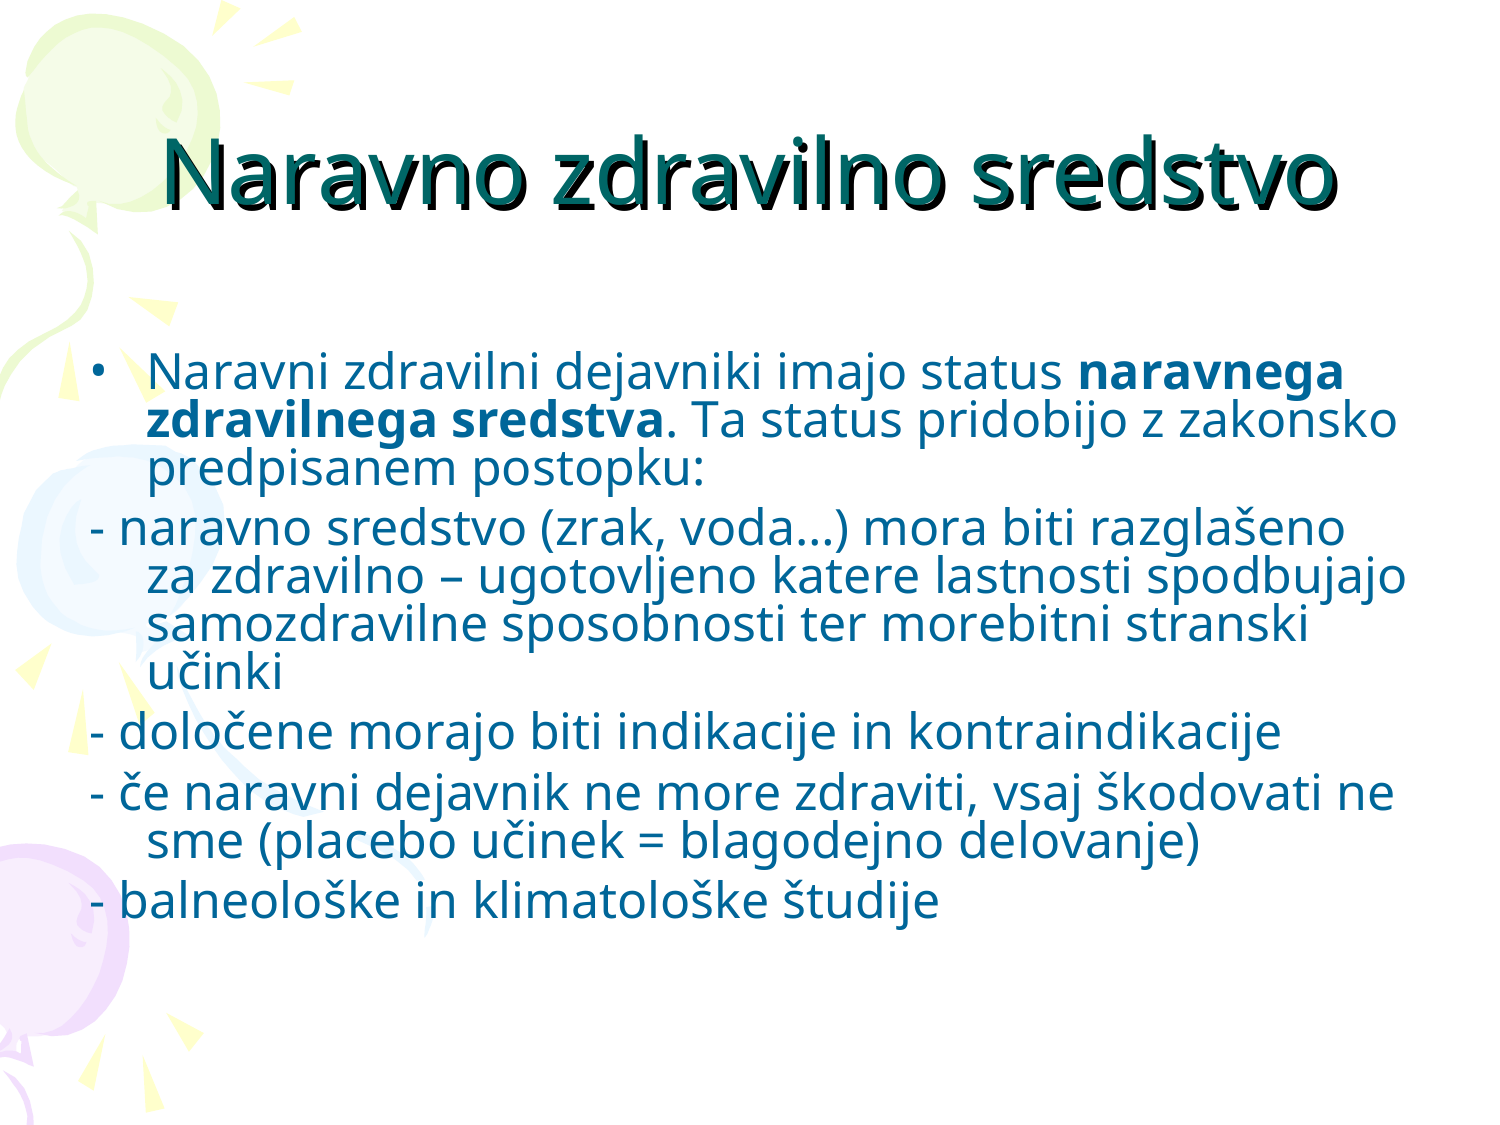

# Naravno zdravilno sredstvo
Naravni zdravilni dejavniki imajo status naravnega zdravilnega sredstva. Ta status pridobijo z zakonsko predpisanem postopku:
- naravno sredstvo (zrak, voda…) mora biti razglašeno za zdravilno – ugotovljeno katere lastnosti spodbujajo samozdravilne sposobnosti ter morebitni stranski učinki
- določene morajo biti indikacije in kontraindikacije
- če naravni dejavnik ne more zdraviti, vsaj škodovati ne sme (placebo učinek = blagodejno delovanje)
- balneološke in klimatološke študije